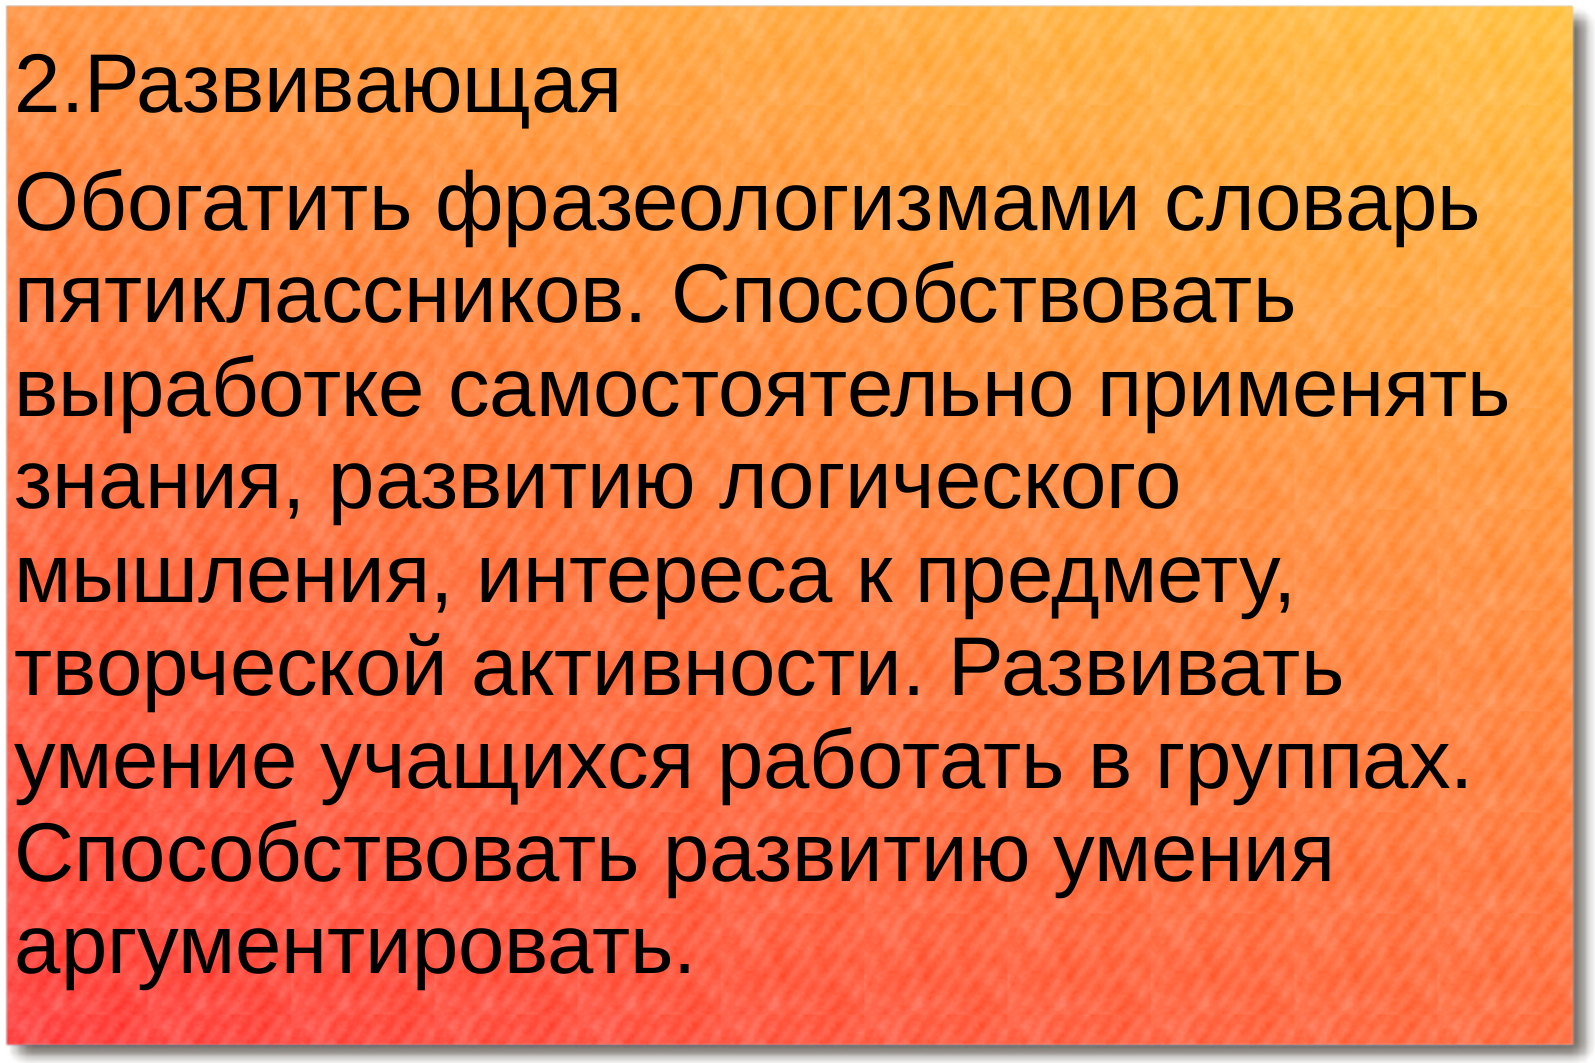

2.Развивающая
Обогатить фразеологизмами словарь пятиклассников. Способствовать выработке самостоятельно применять знания, развитию логического мышления, интереса к предмету, творческой активности. Развивать умение учащихся работать в группах. Способствовать развитию умения аргументировать.